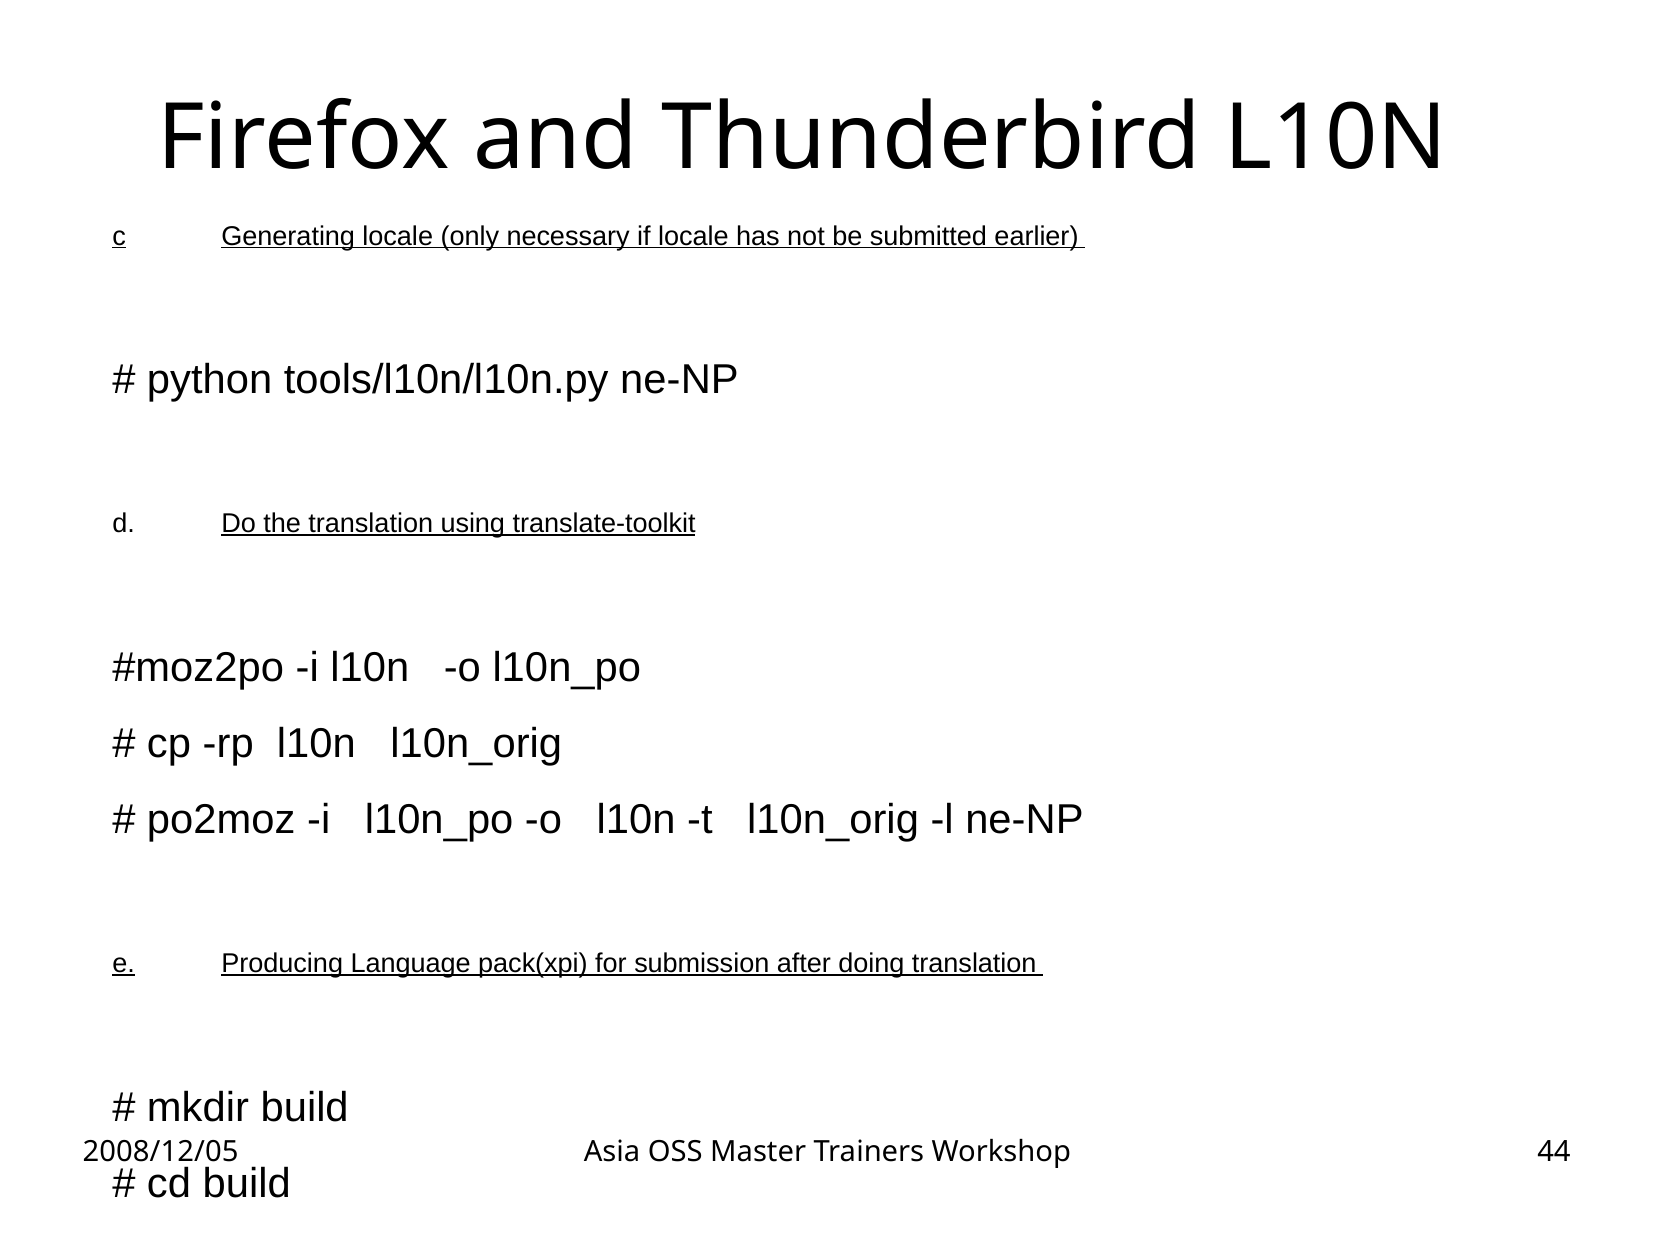

# Firefox and Thunderbird L10N
c	Generating locale (only necessary if locale has not be submitted earlier)
# python tools/l10n/l10n.py ne-NP
d.	Do the translation using translate-toolkit
#moz2po -i l10n -o l10n_po
# cp -rp l10n l10n_orig
# po2moz -i l10n_po -o l10n -t l10n_orig -l ne-NP
e.	Producing Language pack(xpi) for submission after doing translation
# mkdir build
# cd build
# ../mozilla/configure --enable-application=browser
#mkdir -p dist/install
#make -C config nsinstall
#make -C browser/locales langpack-ne-NP
#ls dist/install
2008/12/05
Asia OSS Master Trainers Workshop
44